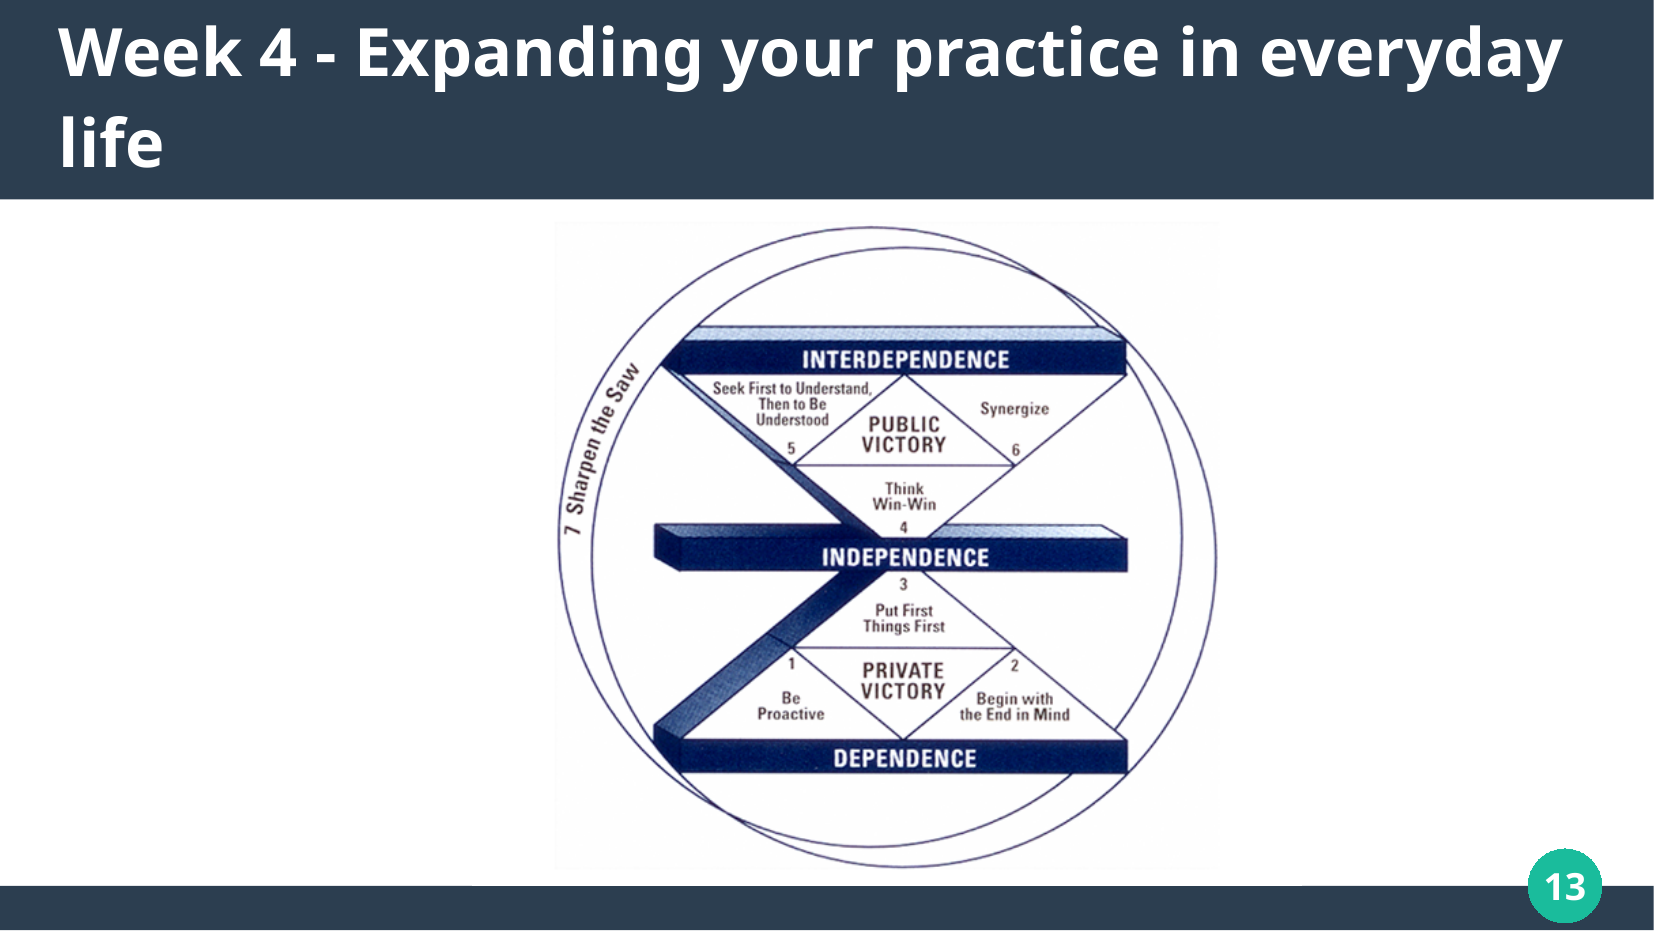

# Week 4 - Expanding your practice in everyday life
13